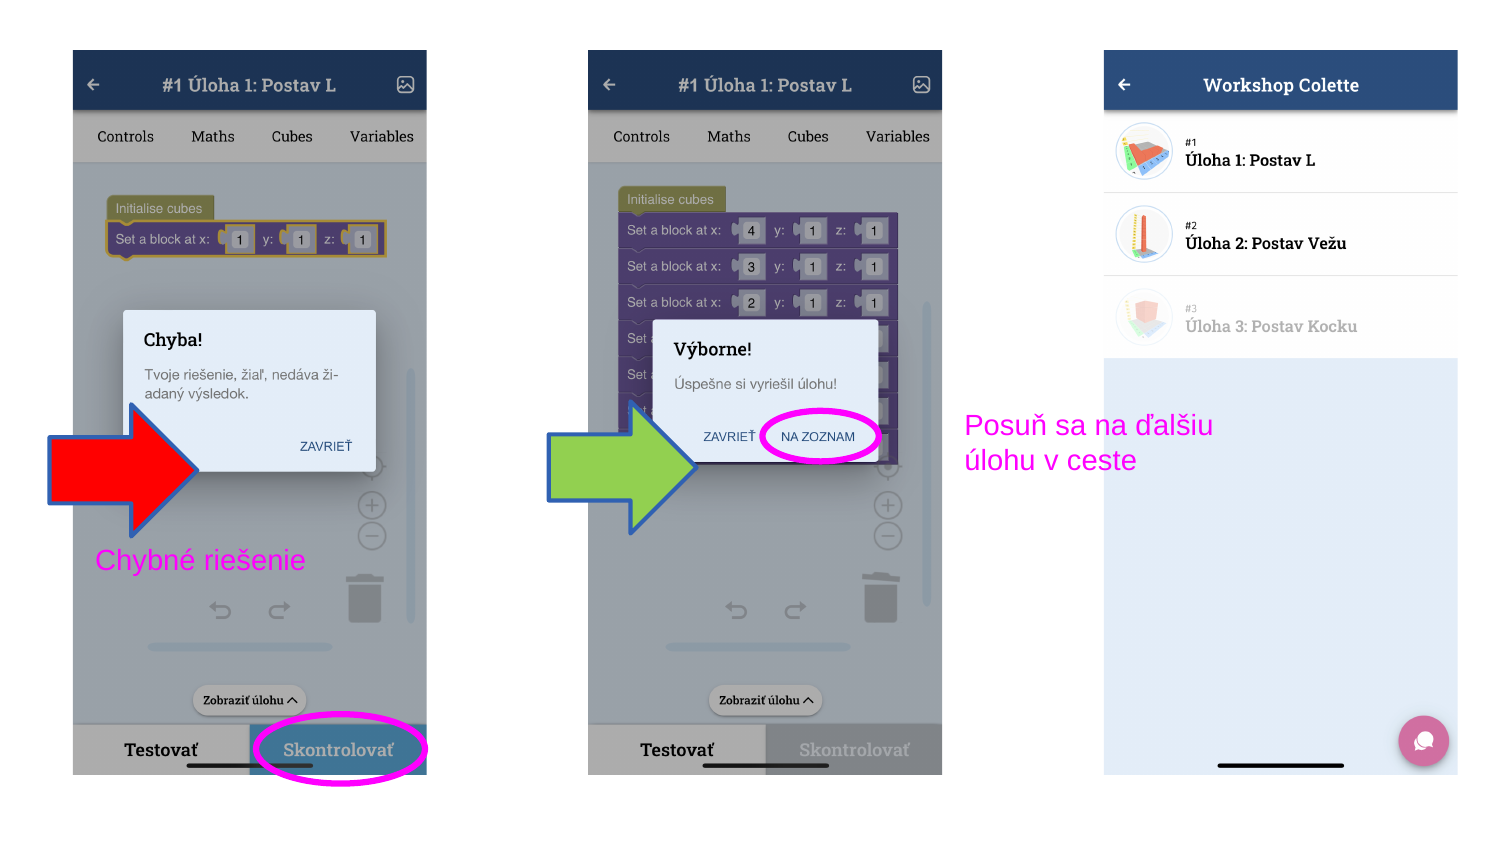

Posuň sa na ďalšiu úlohu v ceste
Chybné riešenie